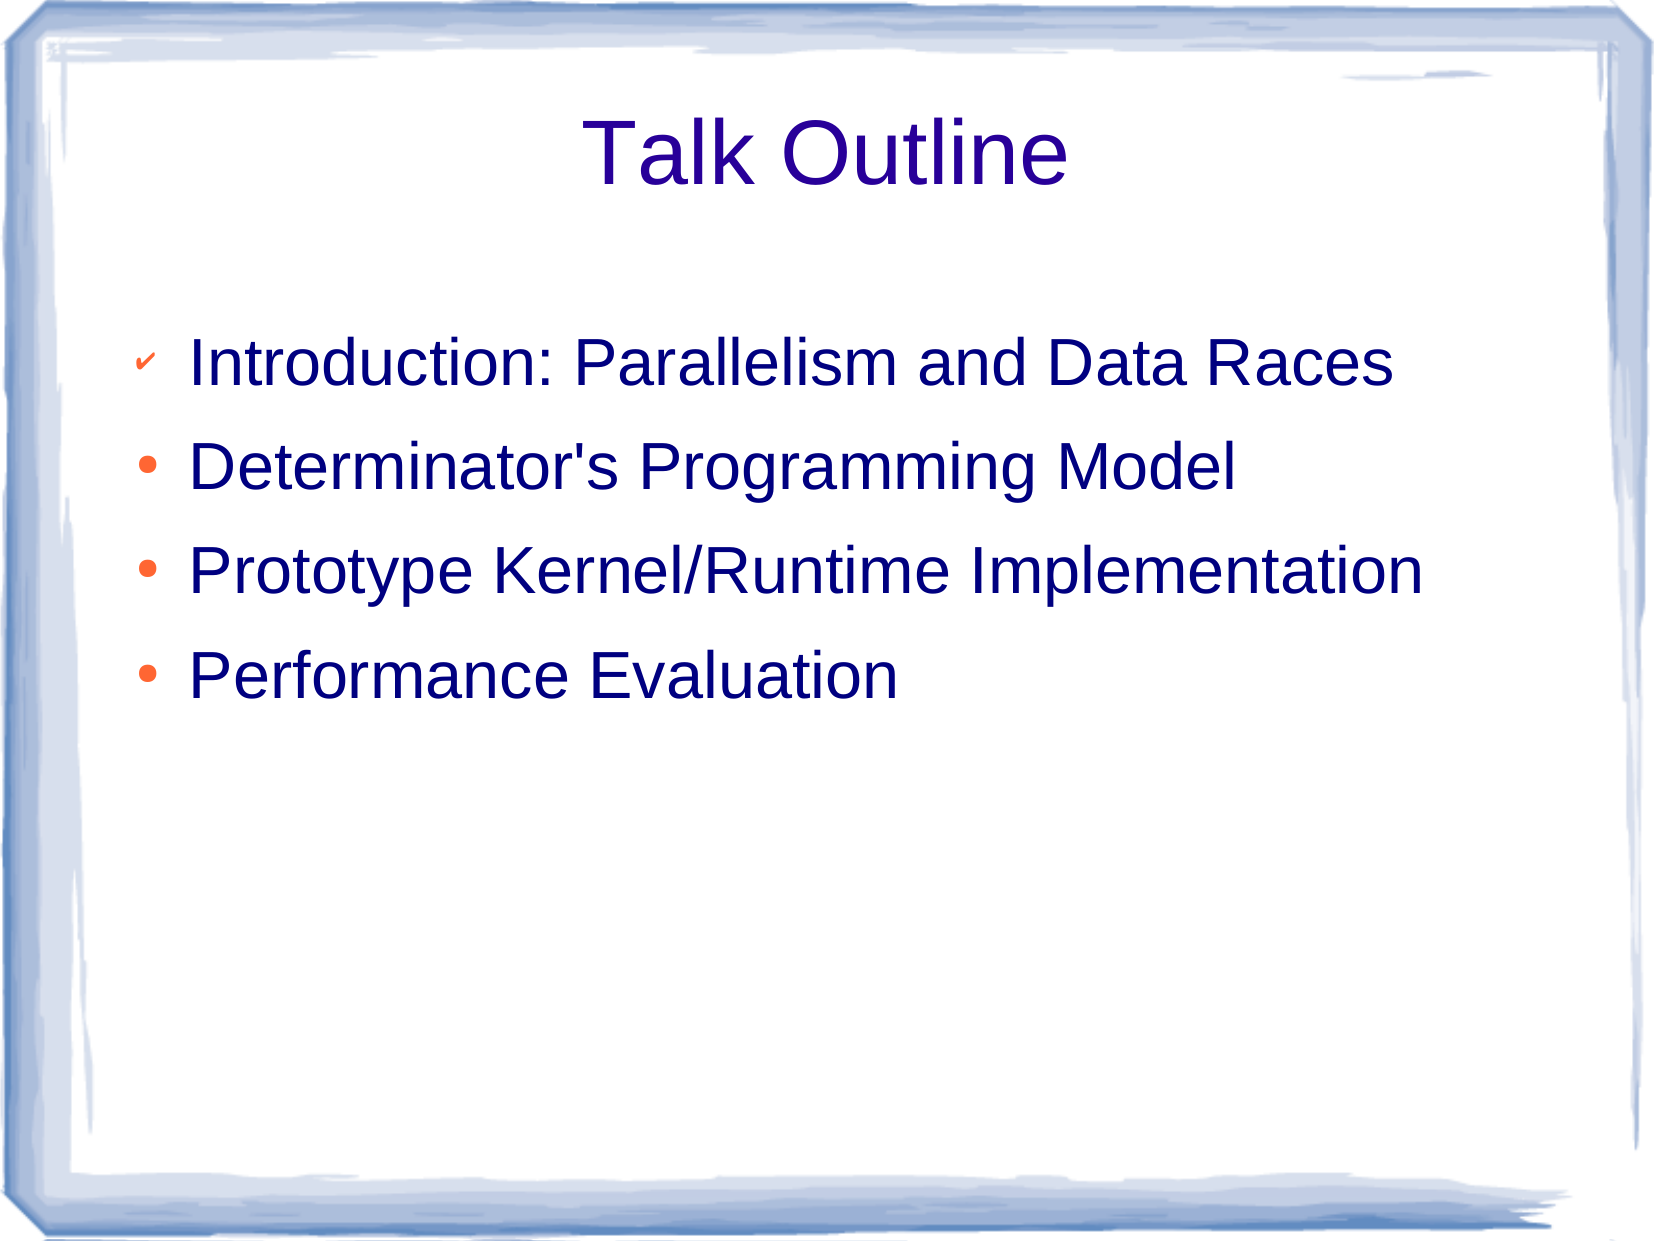

# Talk Outline
Introduction: Parallelism and Data Races
Determinator's Programming Model
Prototype Kernel/Runtime Implementation
Performance Evaluation